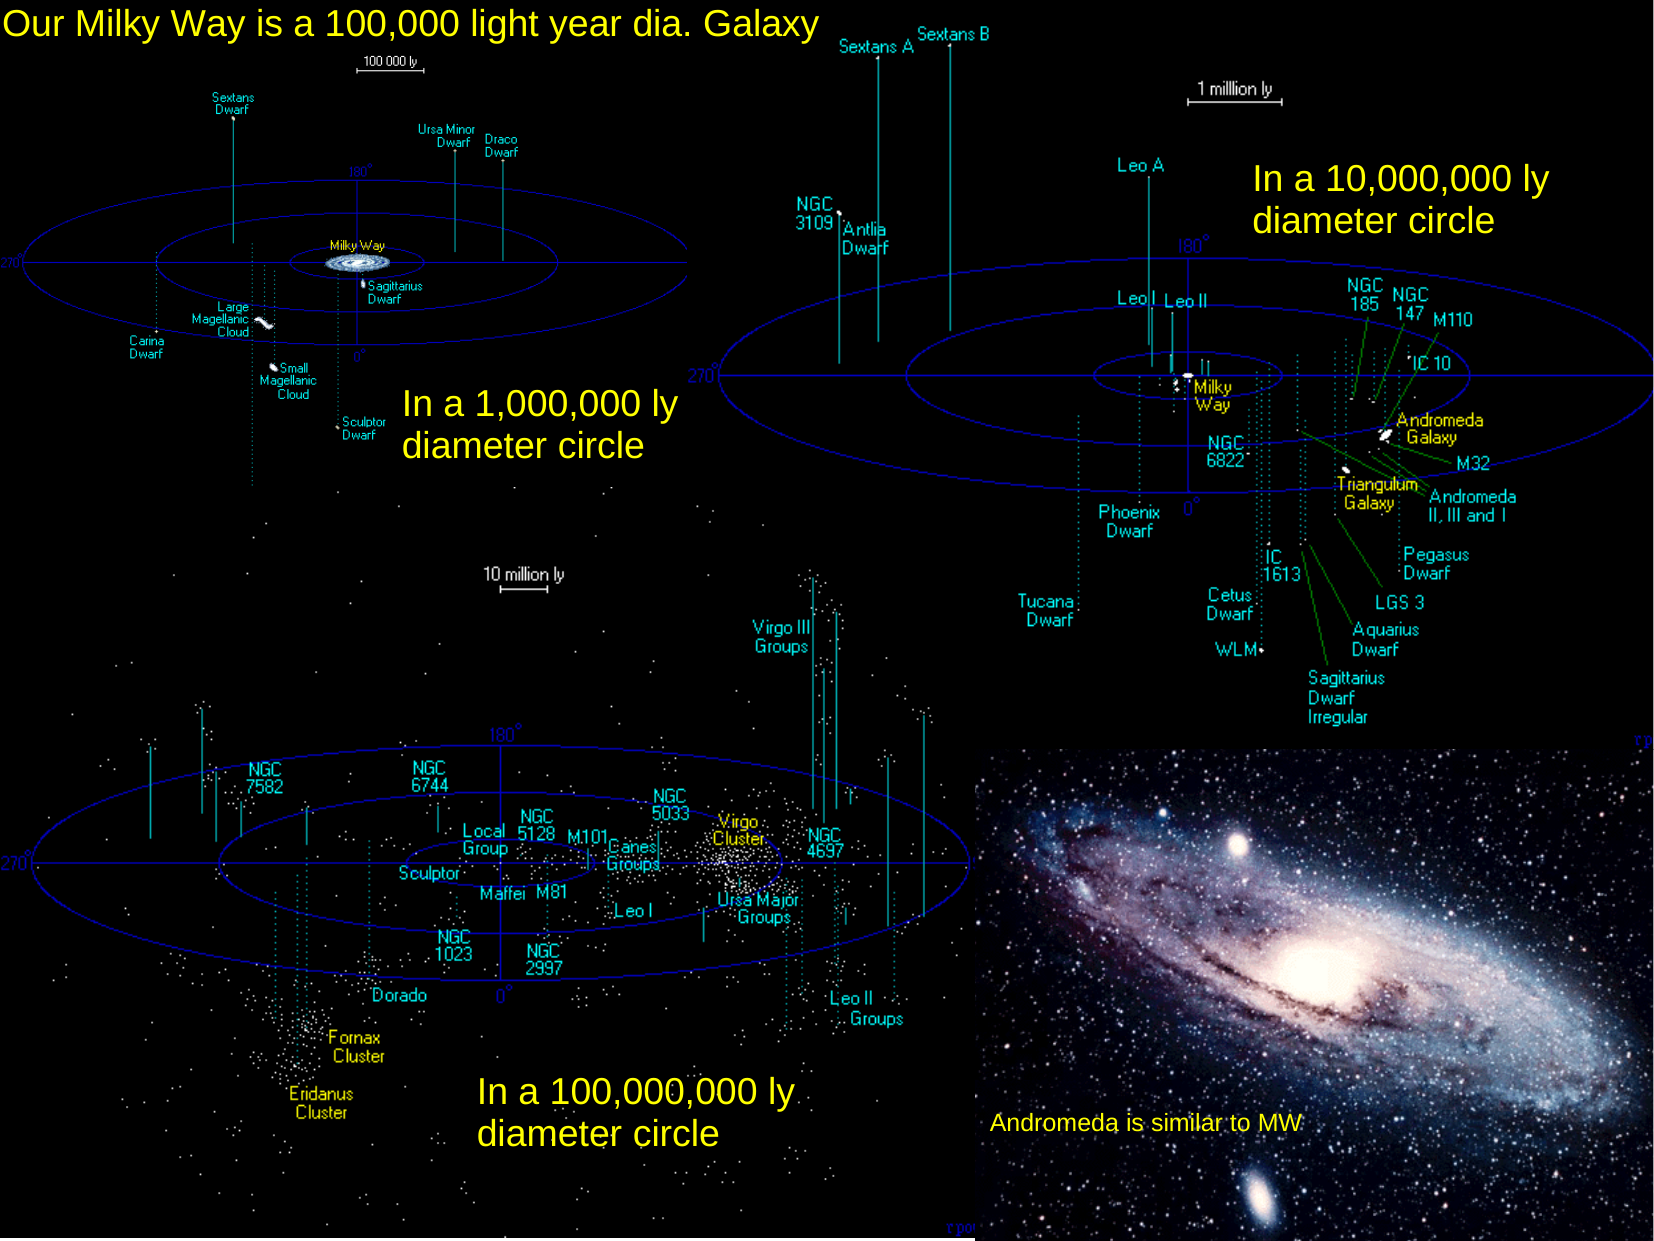

Our Milky Way is a 100,000 light year dia. Galaxy
In a 10,000,000 ly diameter circle
In a 1,000,000 ly diameter circle
In a 100,000,000 ly diameter circle
Andromeda is similar to MW